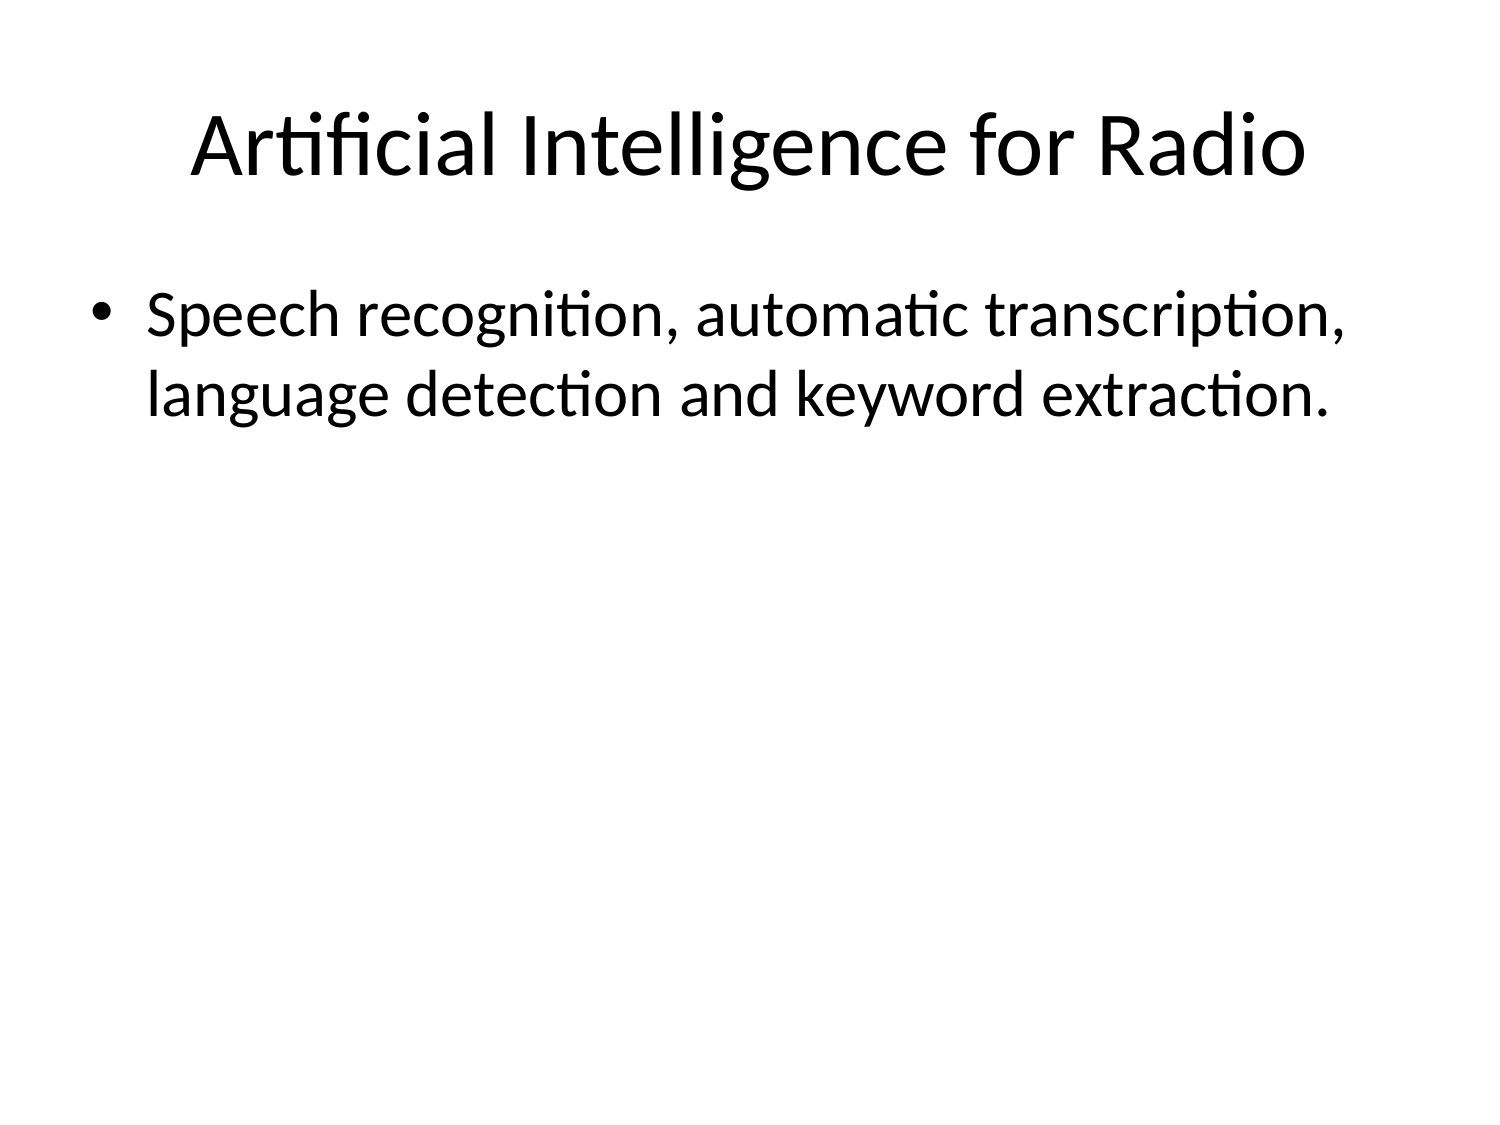

# Artificial Intelligence for Radio
Speech recognition, automatic transcription, language detection and keyword extraction.